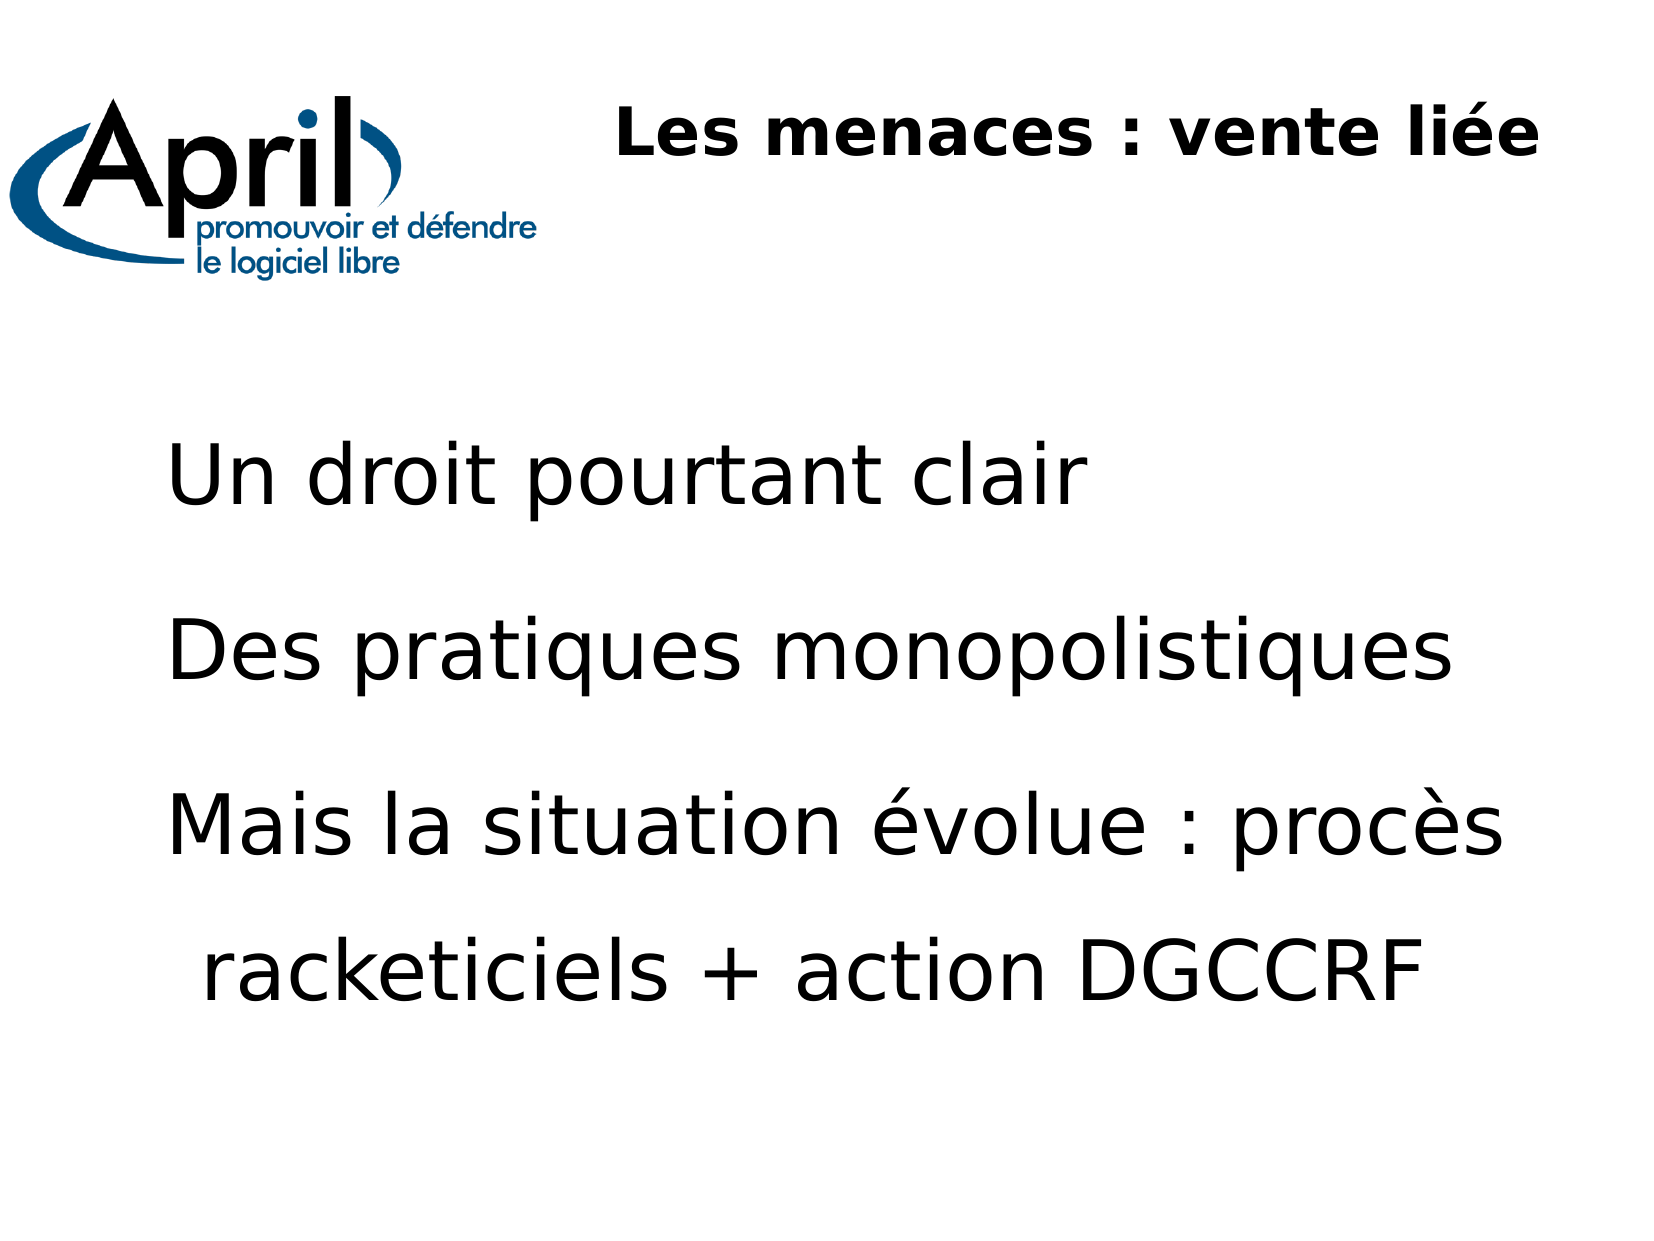

# Les menaces : vente liée
Un droit pourtant clair
Des pratiques monopolistiques
Mais la situation évolue : procès racketiciels + action DGCCRF